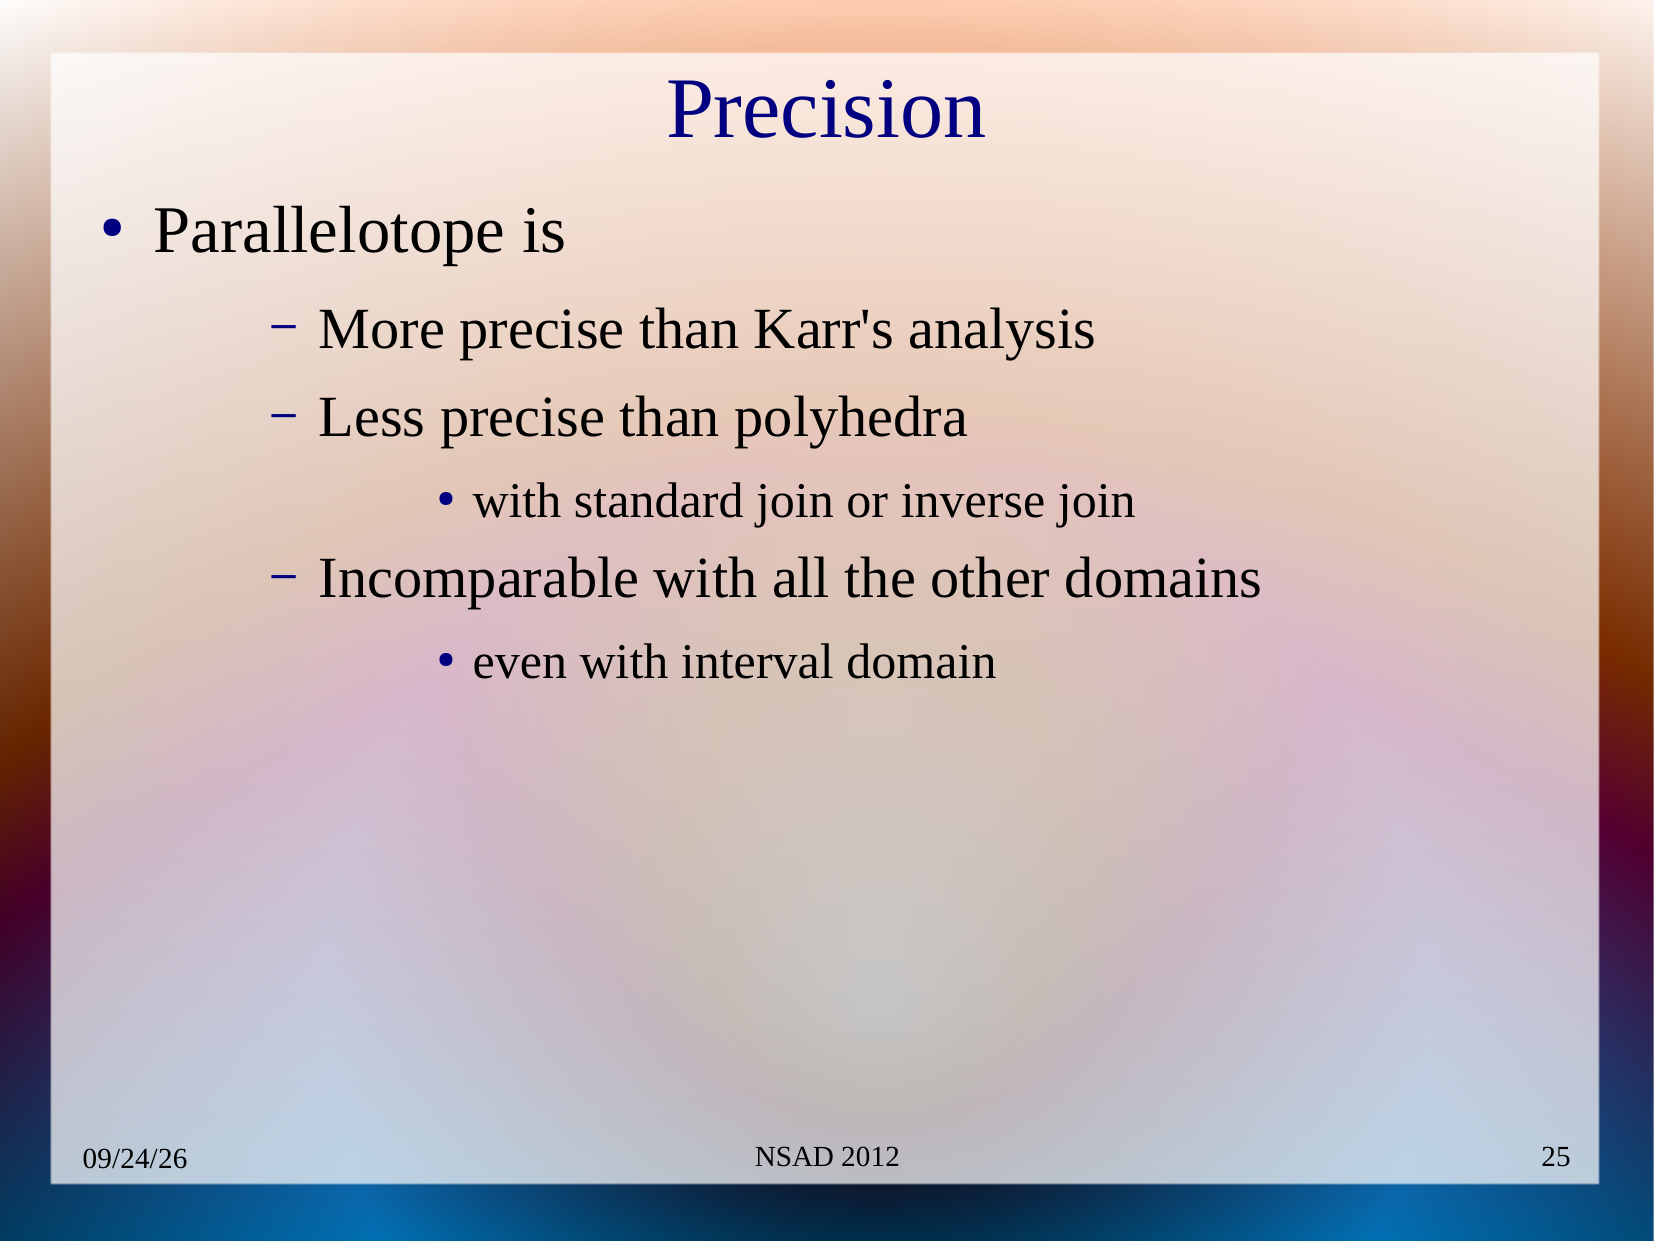

# Precision
Parallelotope is
More precise than Karr's analysis
Less precise than polyhedra
with standard join or inverse join
Incomparable with all the other domains
even with interval domain
NSAD 2012
25